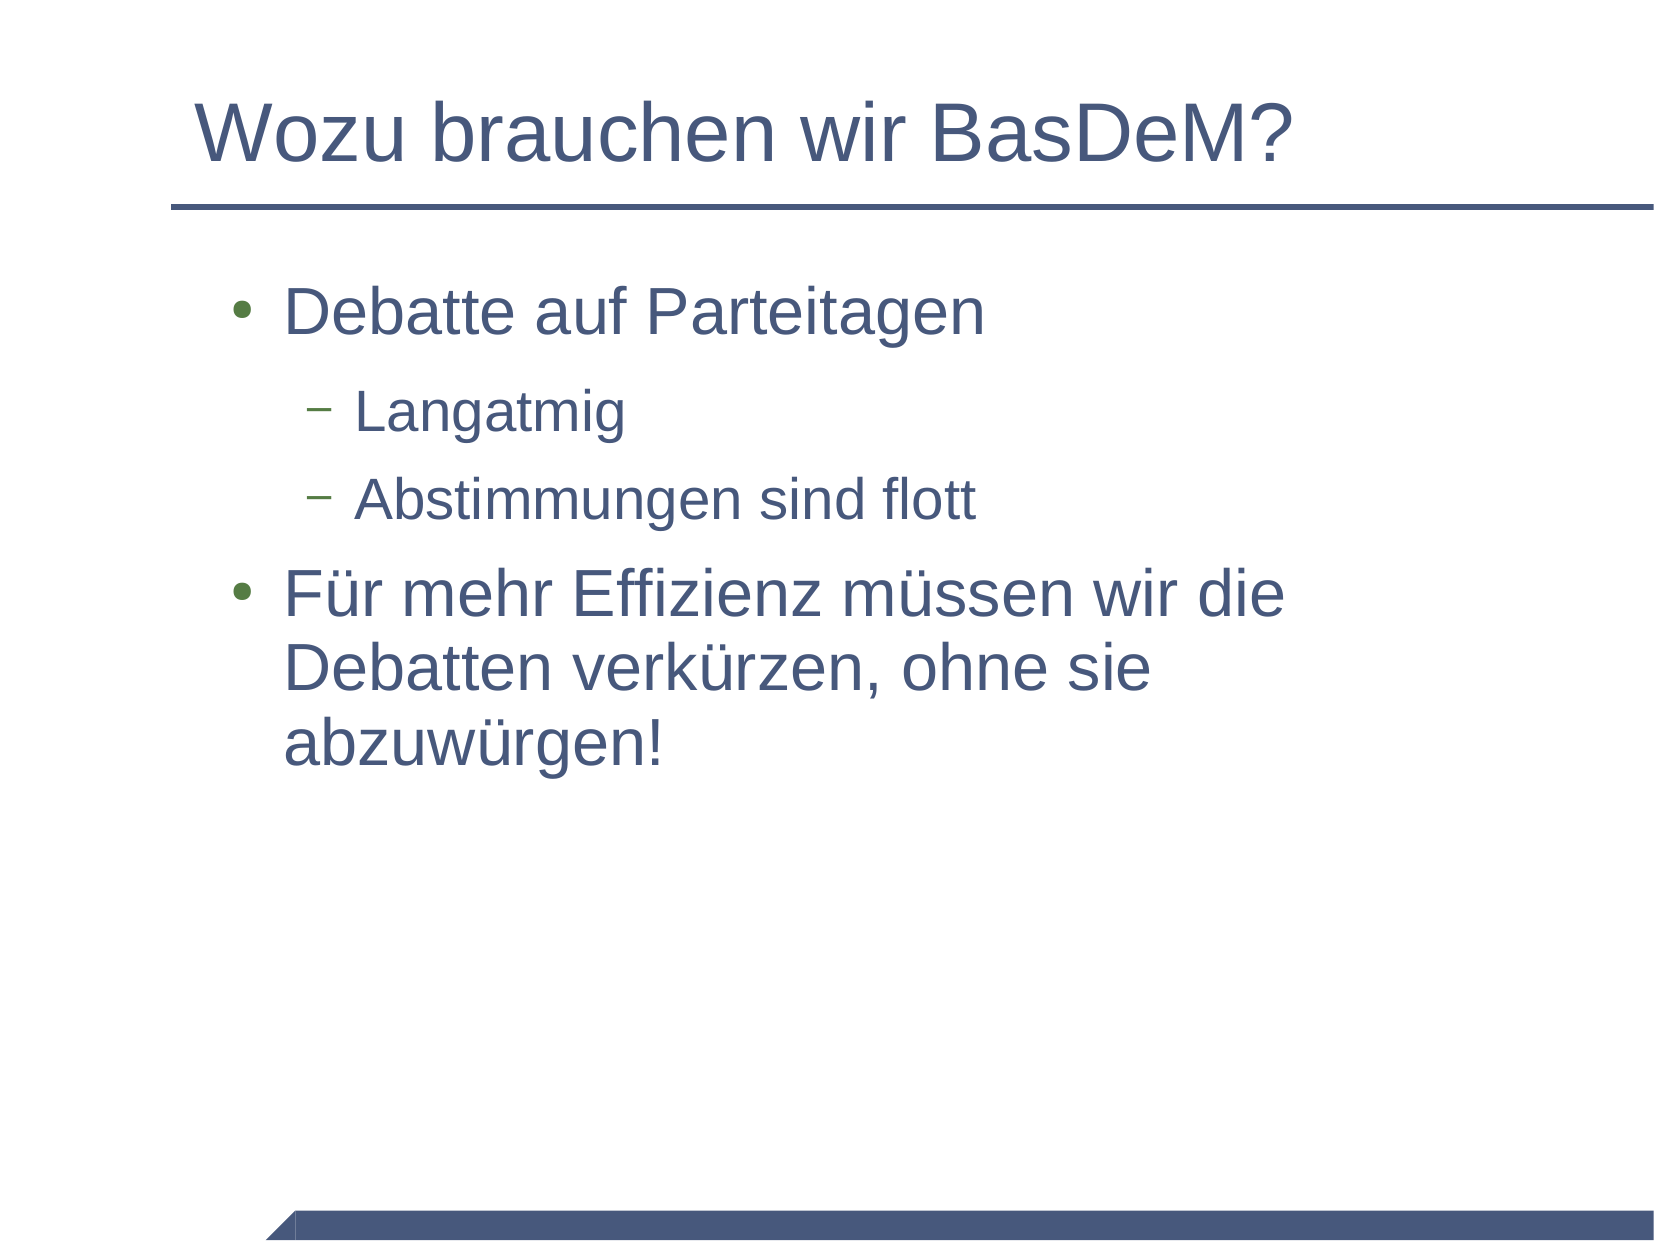

# Wozu brauchen wir BasDeM?
Debatte auf Parteitagen
Langatmig
Abstimmungen sind flott
Für mehr Effizienz müssen wir die Debatten verkürzen, ohne sie abzuwürgen!